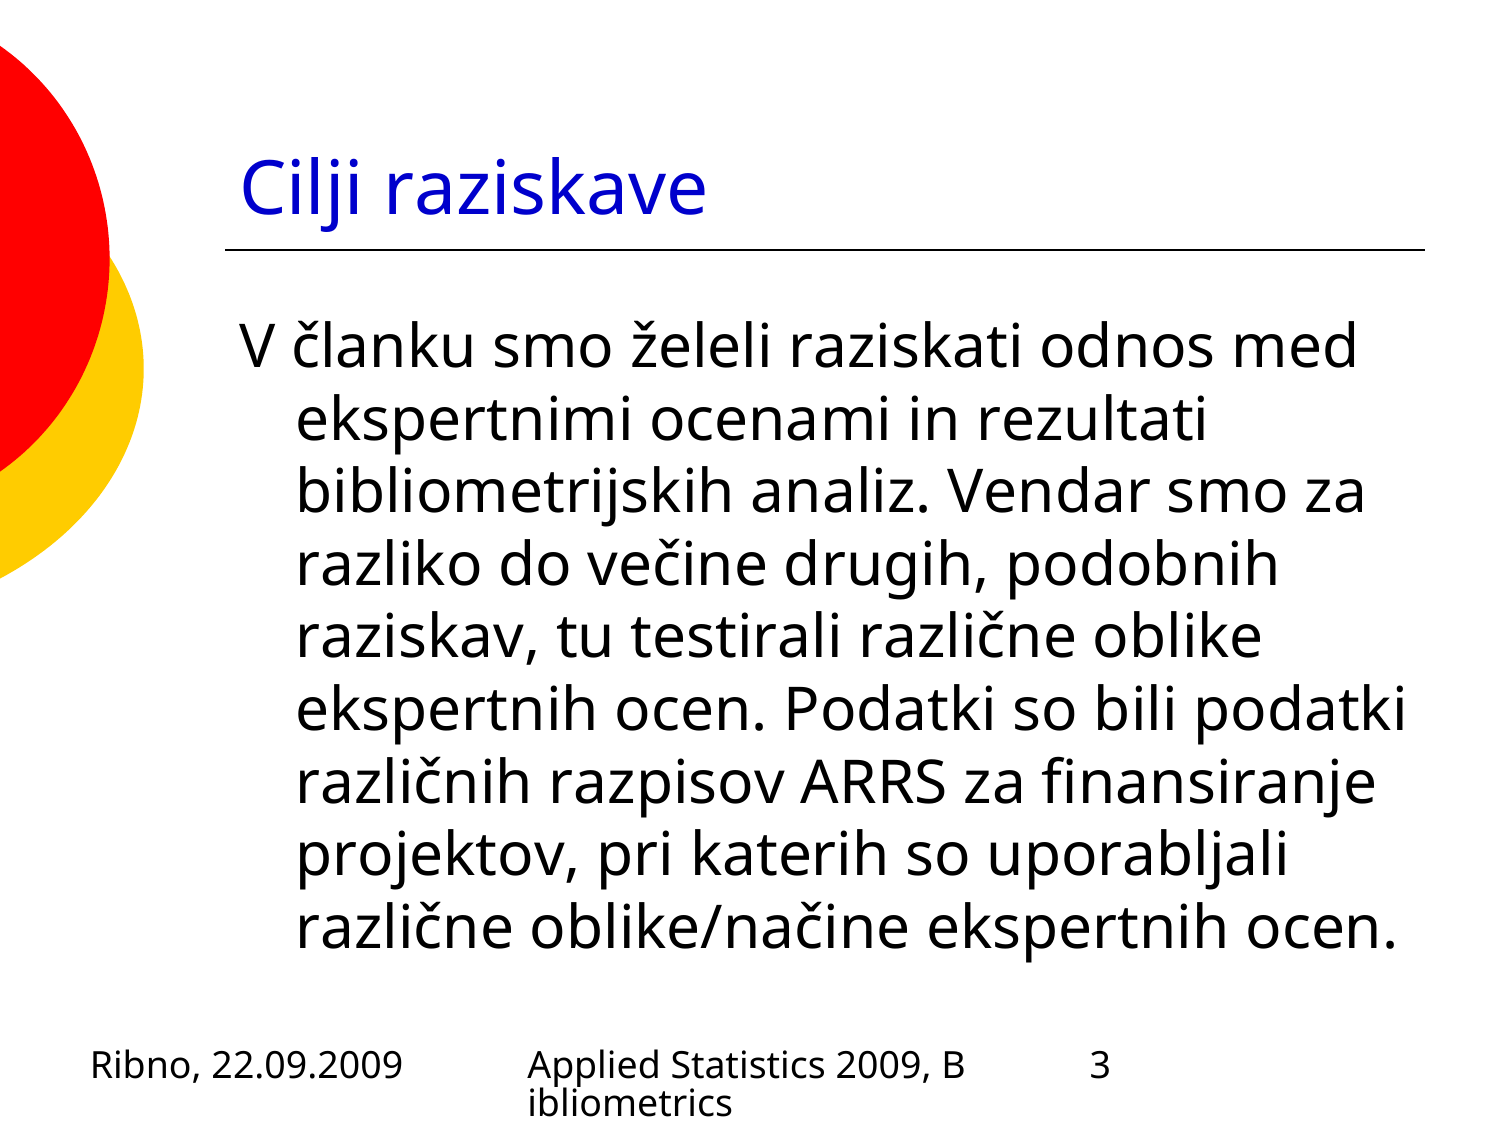

# Cilji raziskave
V članku smo želeli raziskati odnos med ekspertnimi ocenami in rezultati bibliometrijskih analiz. Vendar smo za razliko do večine drugih, podobnih raziskav, tu testirali različne oblike ekspertnih ocen. Podatki so bili podatki različnih razpisov ARRS za finansiranje projektov, pri katerih so uporabljali različne oblike/načine ekspertnih ocen.
Ribno, 22.09.2009
Applied Statistics 2009, Bibliometrics
3